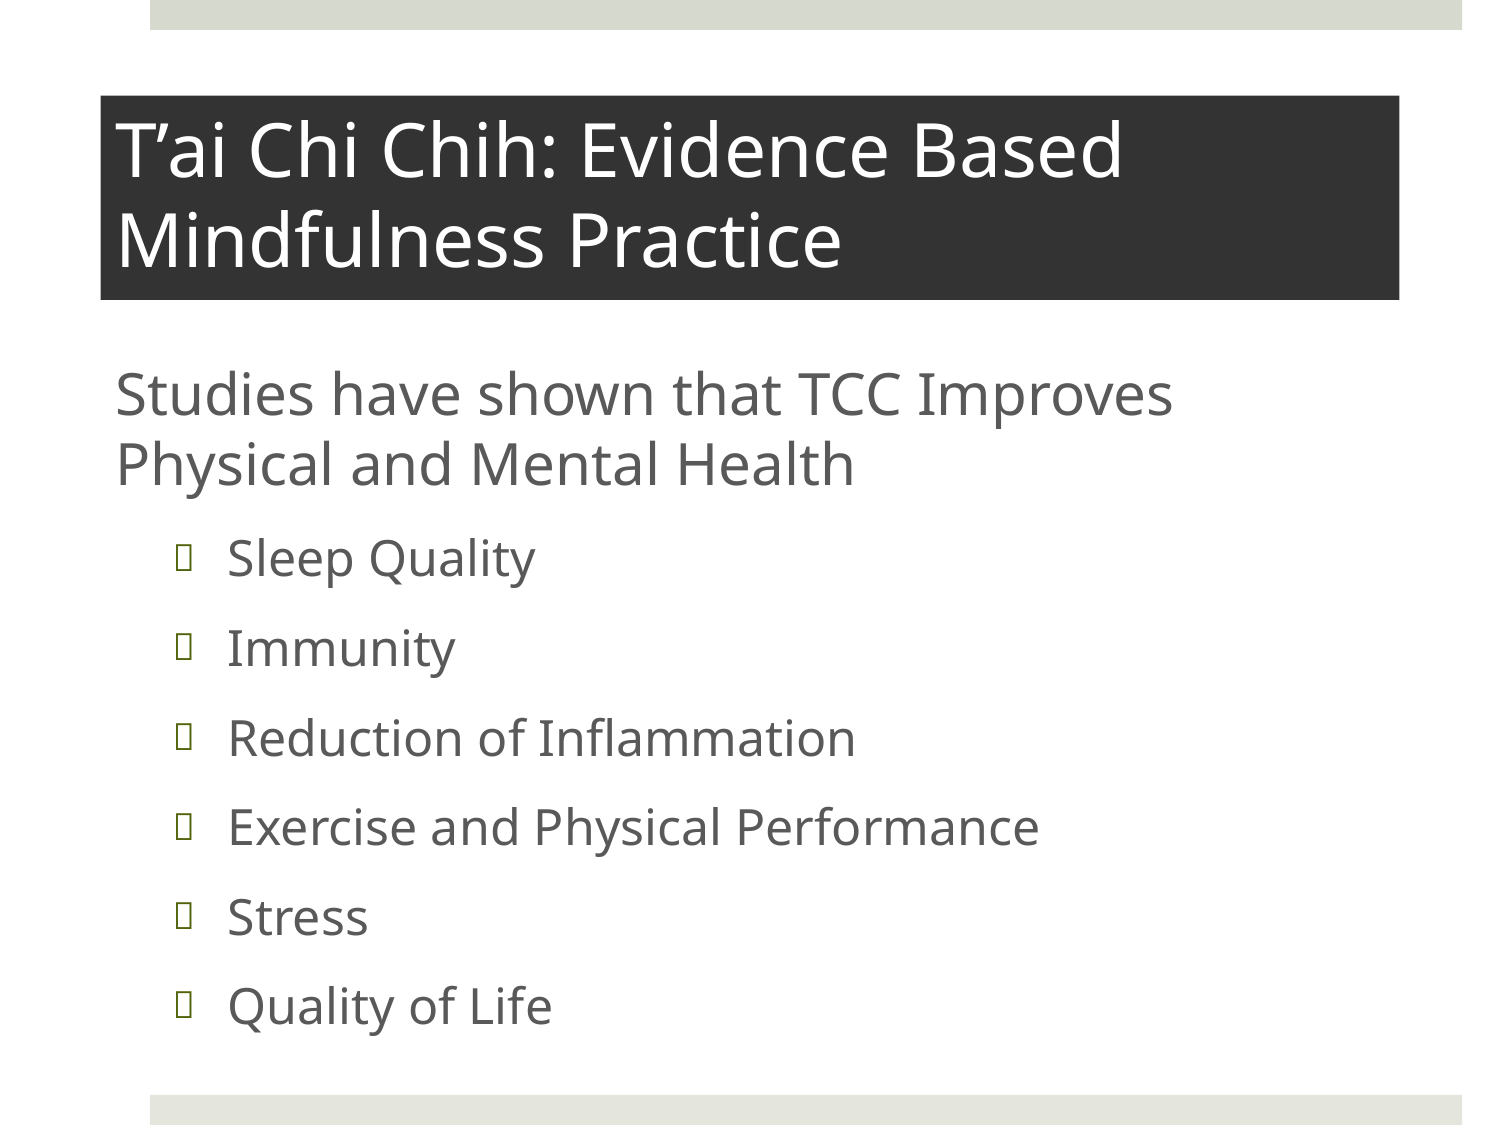

# T’ai Chi Chih: Evidence Based Mindfulness Practice
Studies have shown that TCC Improves Physical and Mental Health
Sleep Quality
Immunity
Reduction of Inflammation
Exercise and Physical Performance
Stress
Quality of Life